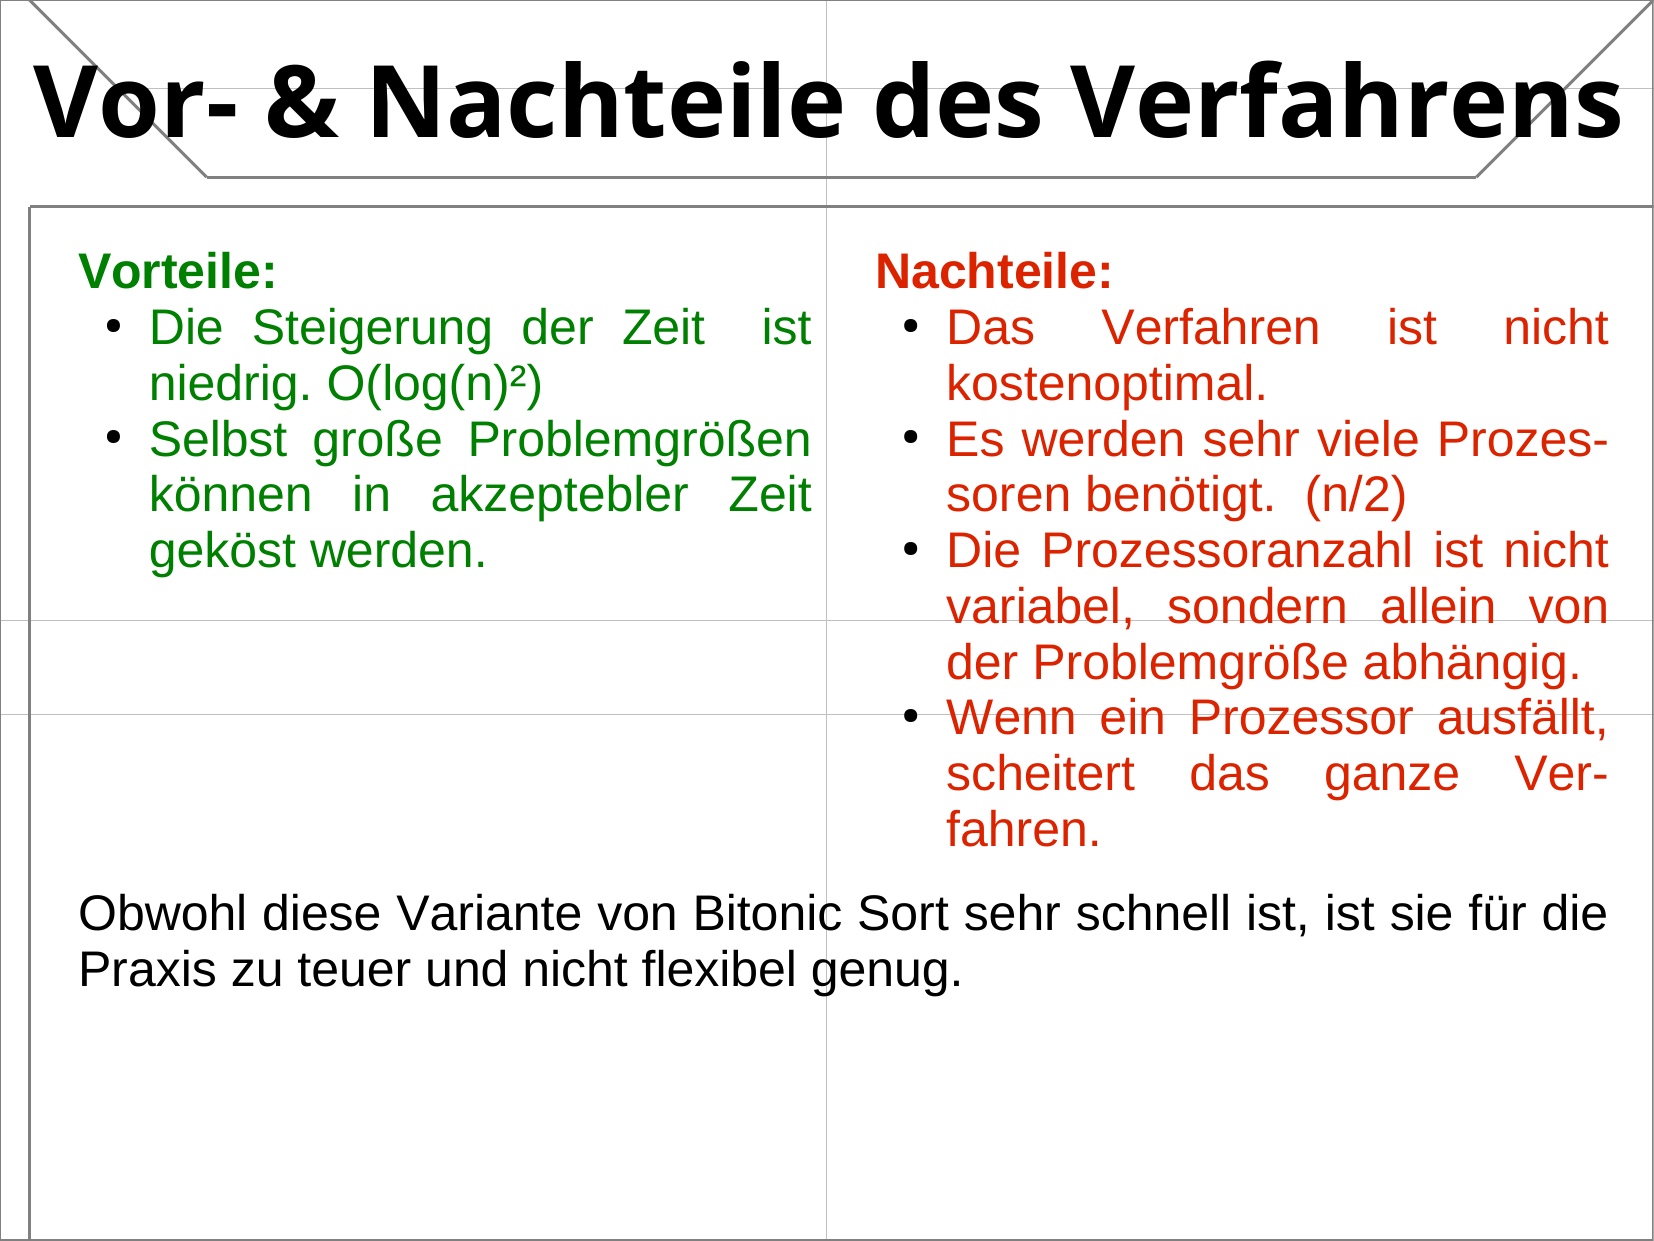

Vor- & Nachteile des Verfahrens
Vorteile:
Die Steigerung der Zeit ist niedrig. O(log(n)²)
Selbst große Problemgrößen können in akzeptebler Zeit geköst werden.
Nachteile:
Das Verfahren ist nicht kostenoptimal.
Es werden sehr viele Prozes-soren benötigt. (n/2)
Die Prozessoranzahl ist nicht variabel, sondern allein von der Problemgröße abhängig.
Wenn ein Prozessor ausfällt, scheitert das ganze Ver-fahren.
Obwohl diese Variante von Bitonic Sort sehr schnell ist, ist sie für die Praxis zu teuer und nicht flexibel genug.